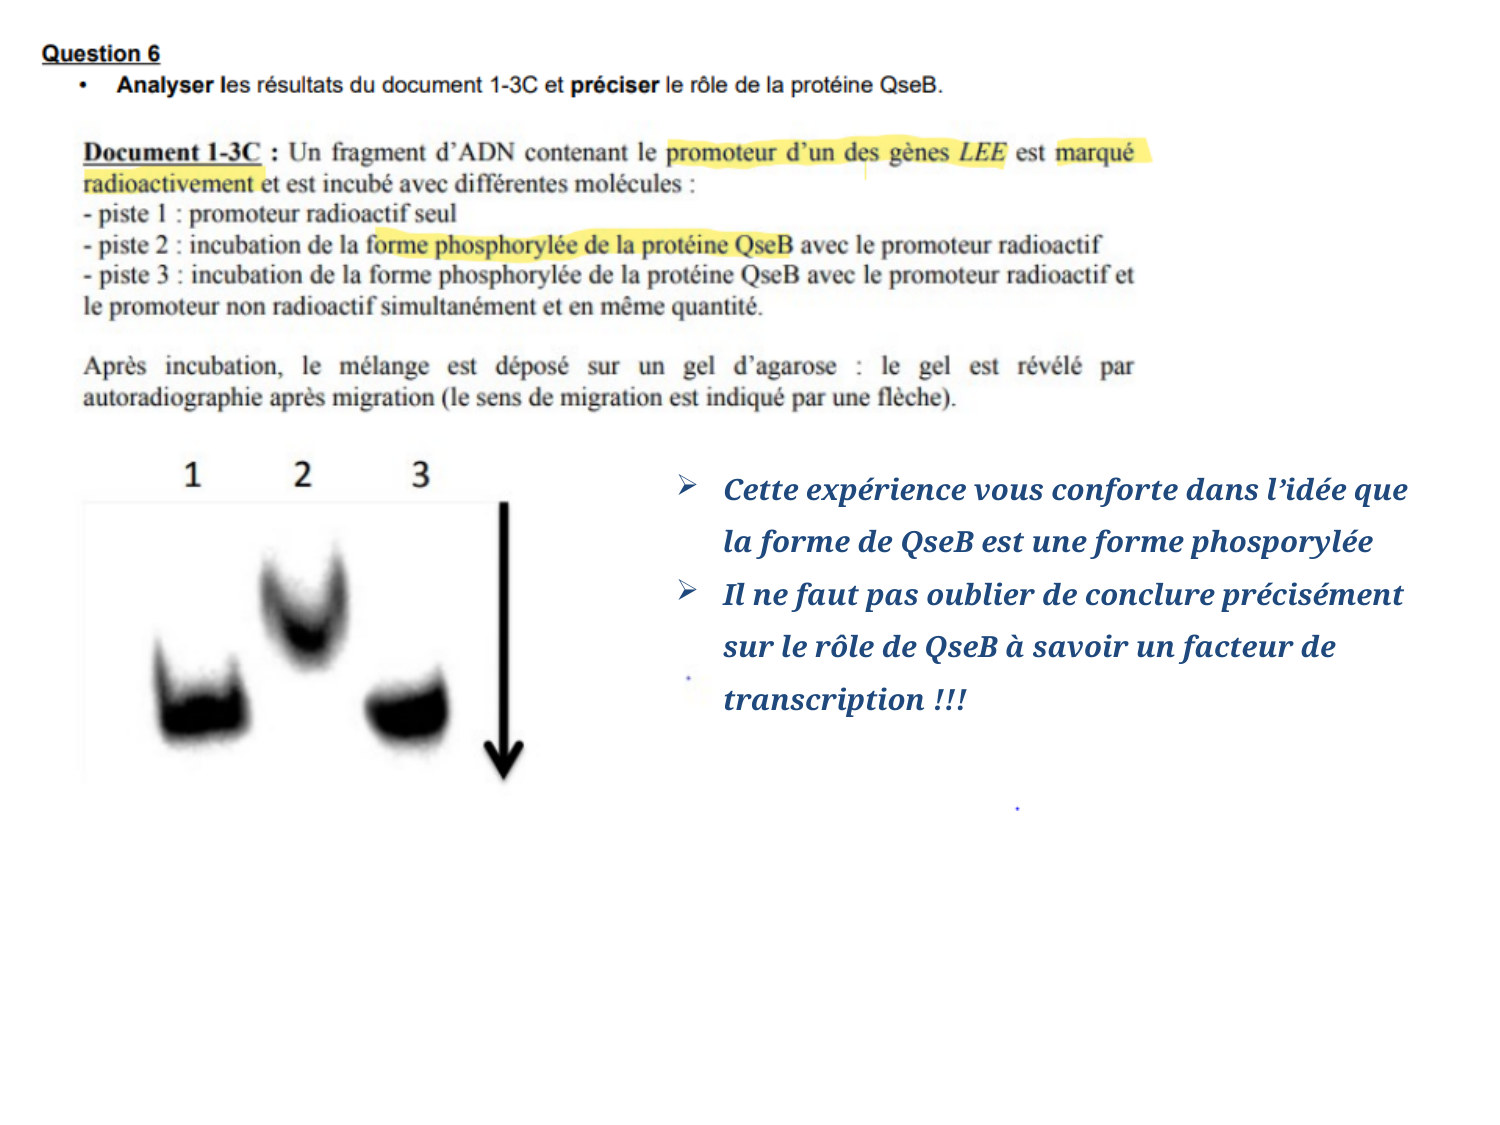

Cette expérience vous conforte dans l’idée que la forme de QseB est une forme phosporylée
Il ne faut pas oublier de conclure précisément sur le rôle de QseB à savoir un facteur de transcription !!!